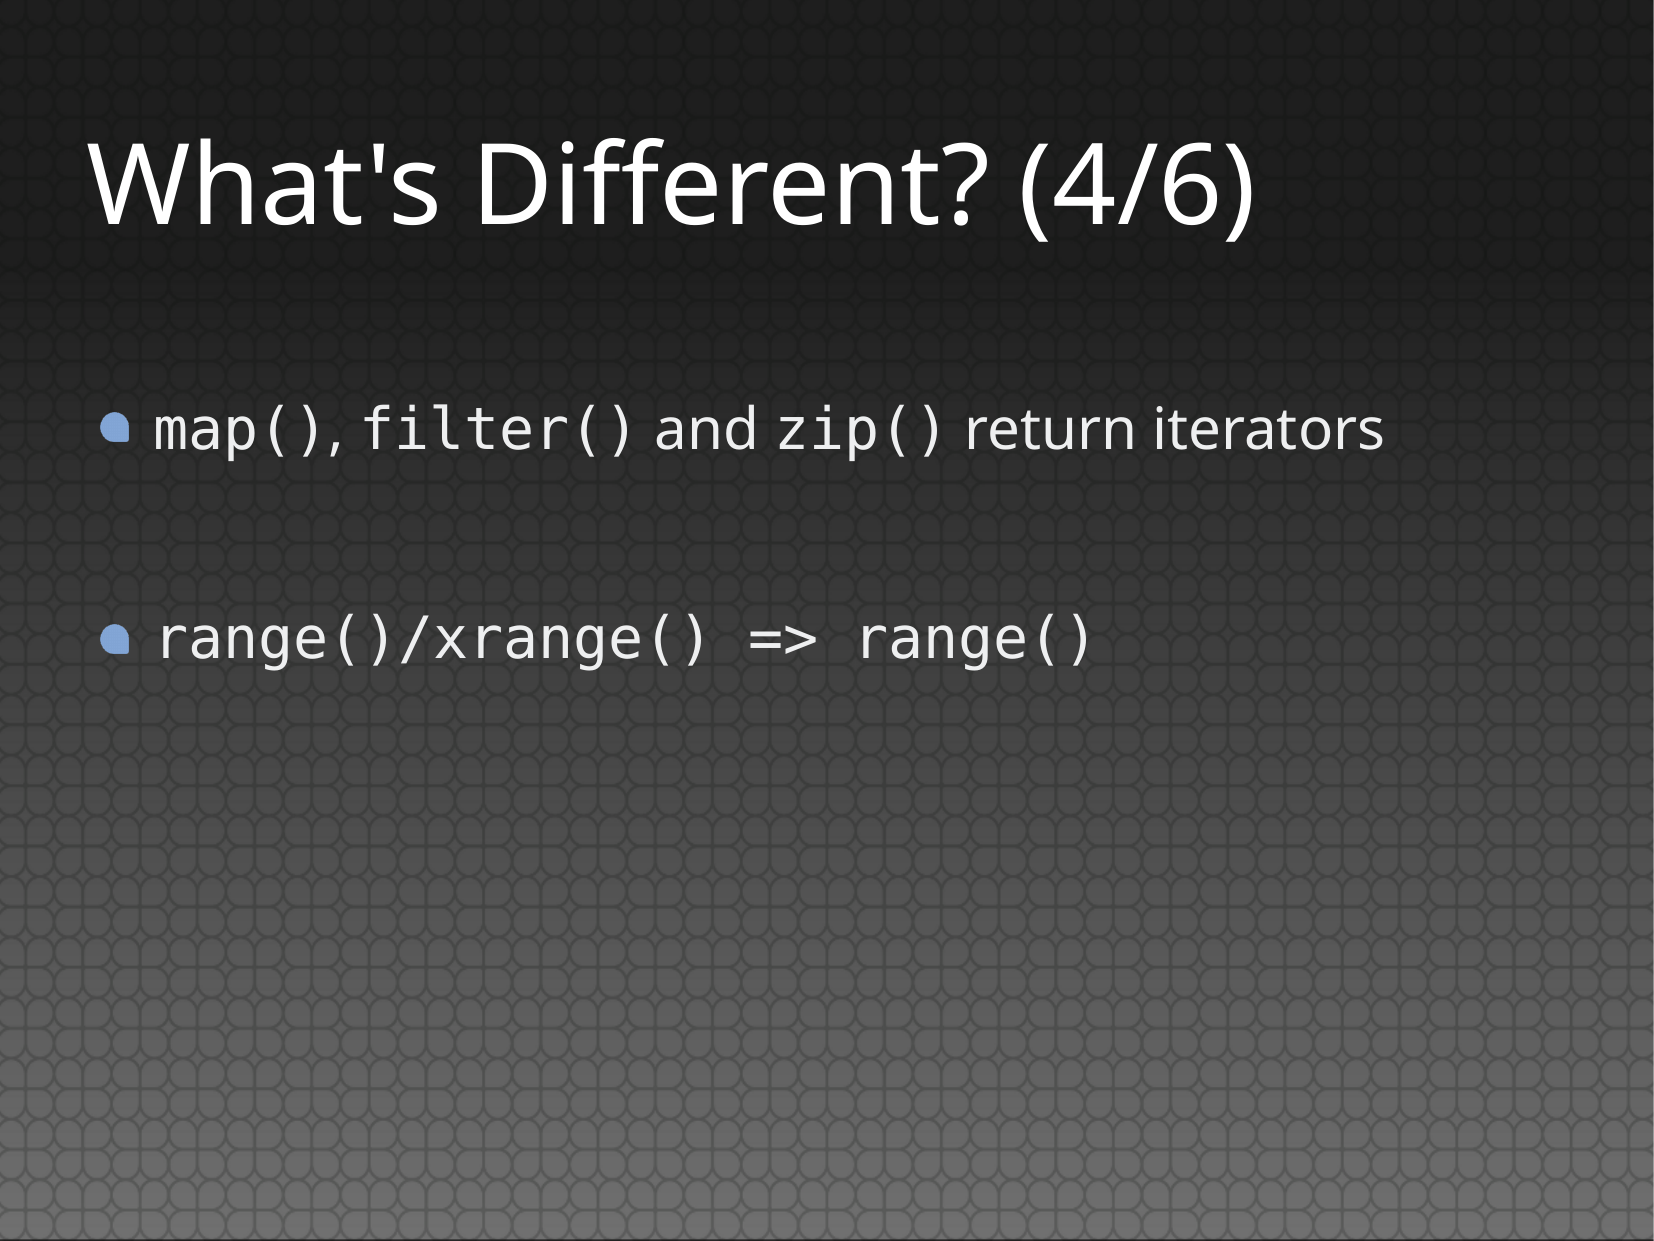

# What's Different? (4/6)
map(), filter() and zip() return iterators
range()/xrange() => range()